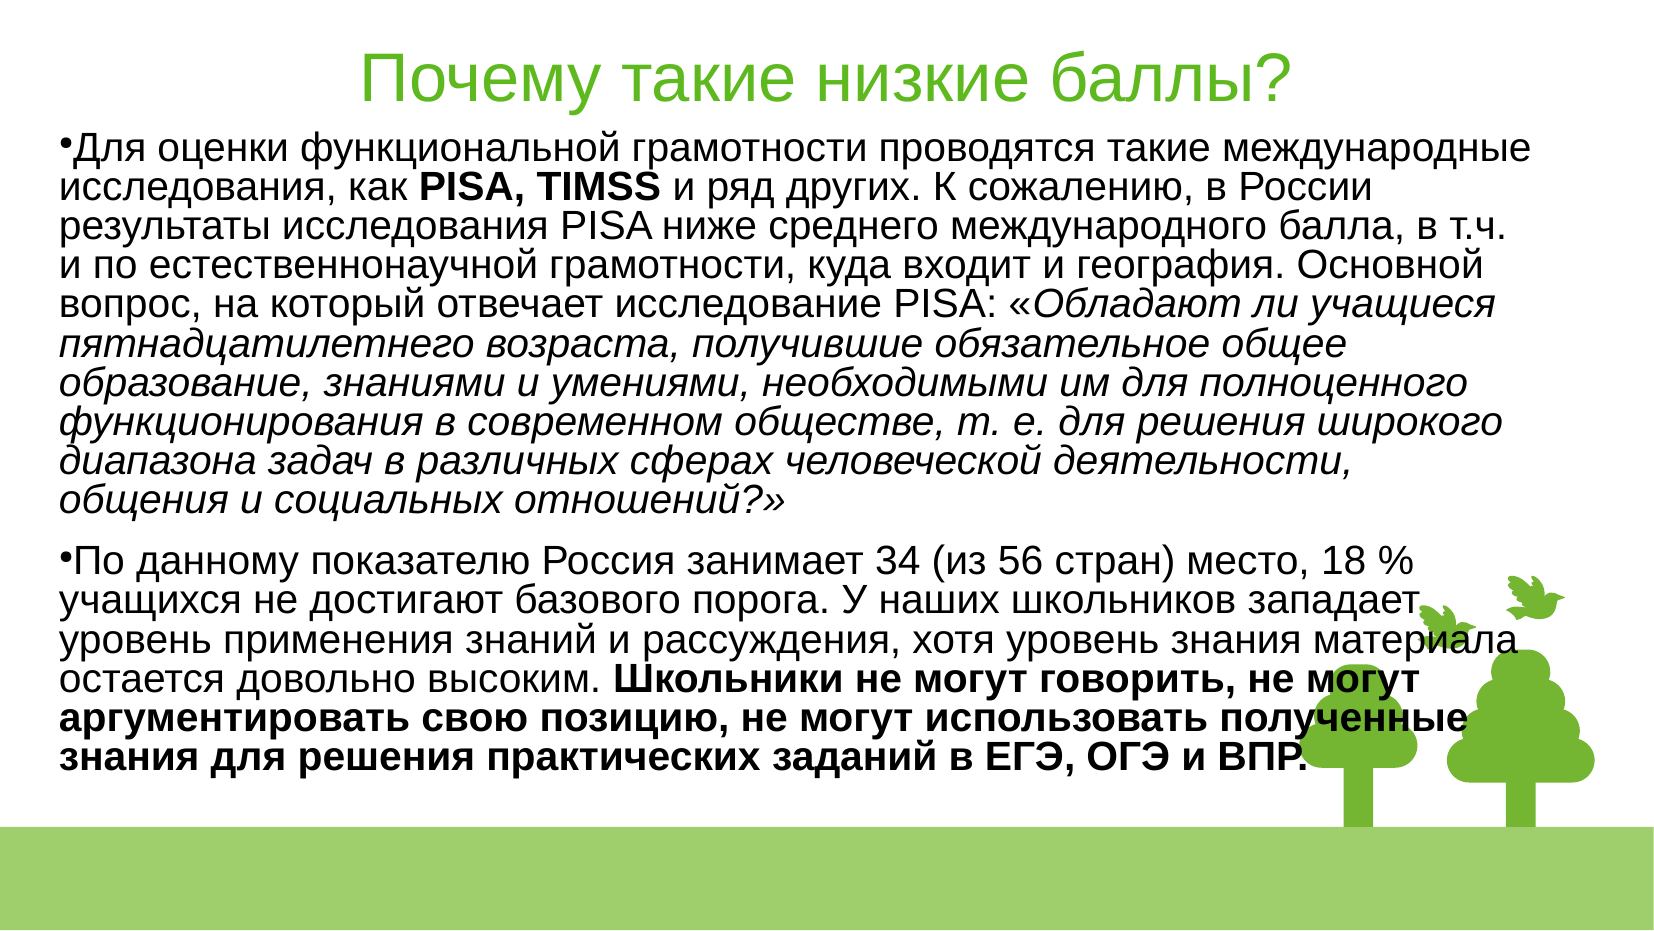

# Почему такие низкие баллы?
Для оценки функциональной грамотности проводятся такие международные исследования, как PISA, TIMSS и ряд других. К сожалению, в России результаты исследования PISA ниже среднего международного балла, в т.ч. и по естественнонаучной грамотности, куда входит и география. Основной вопрос, на который отвечает исследование PISA: «Обладают ли учащиеся пятнадцатилетнего возраста, получившие обязательное общее образование, знаниями и умениями, необходимыми им для полноценного функционирования в современном обществе, т. е. для решения широкого диапазона задач в различных сферах человеческой деятельности, общения и социальных отношений?»
По данному показателю Россия занимает 34 (из 56 стран) место, 18 % учащихся не достигают базового порога. У наших школьников западает уровень применения знаний и рассуждения, хотя уровень знания материала остается довольно высоким. Школьники не могут говорить, не могут аргументировать свою позицию, не могут использовать полученные знания для решения практических заданий в ЕГЭ, ОГЭ и ВПР.